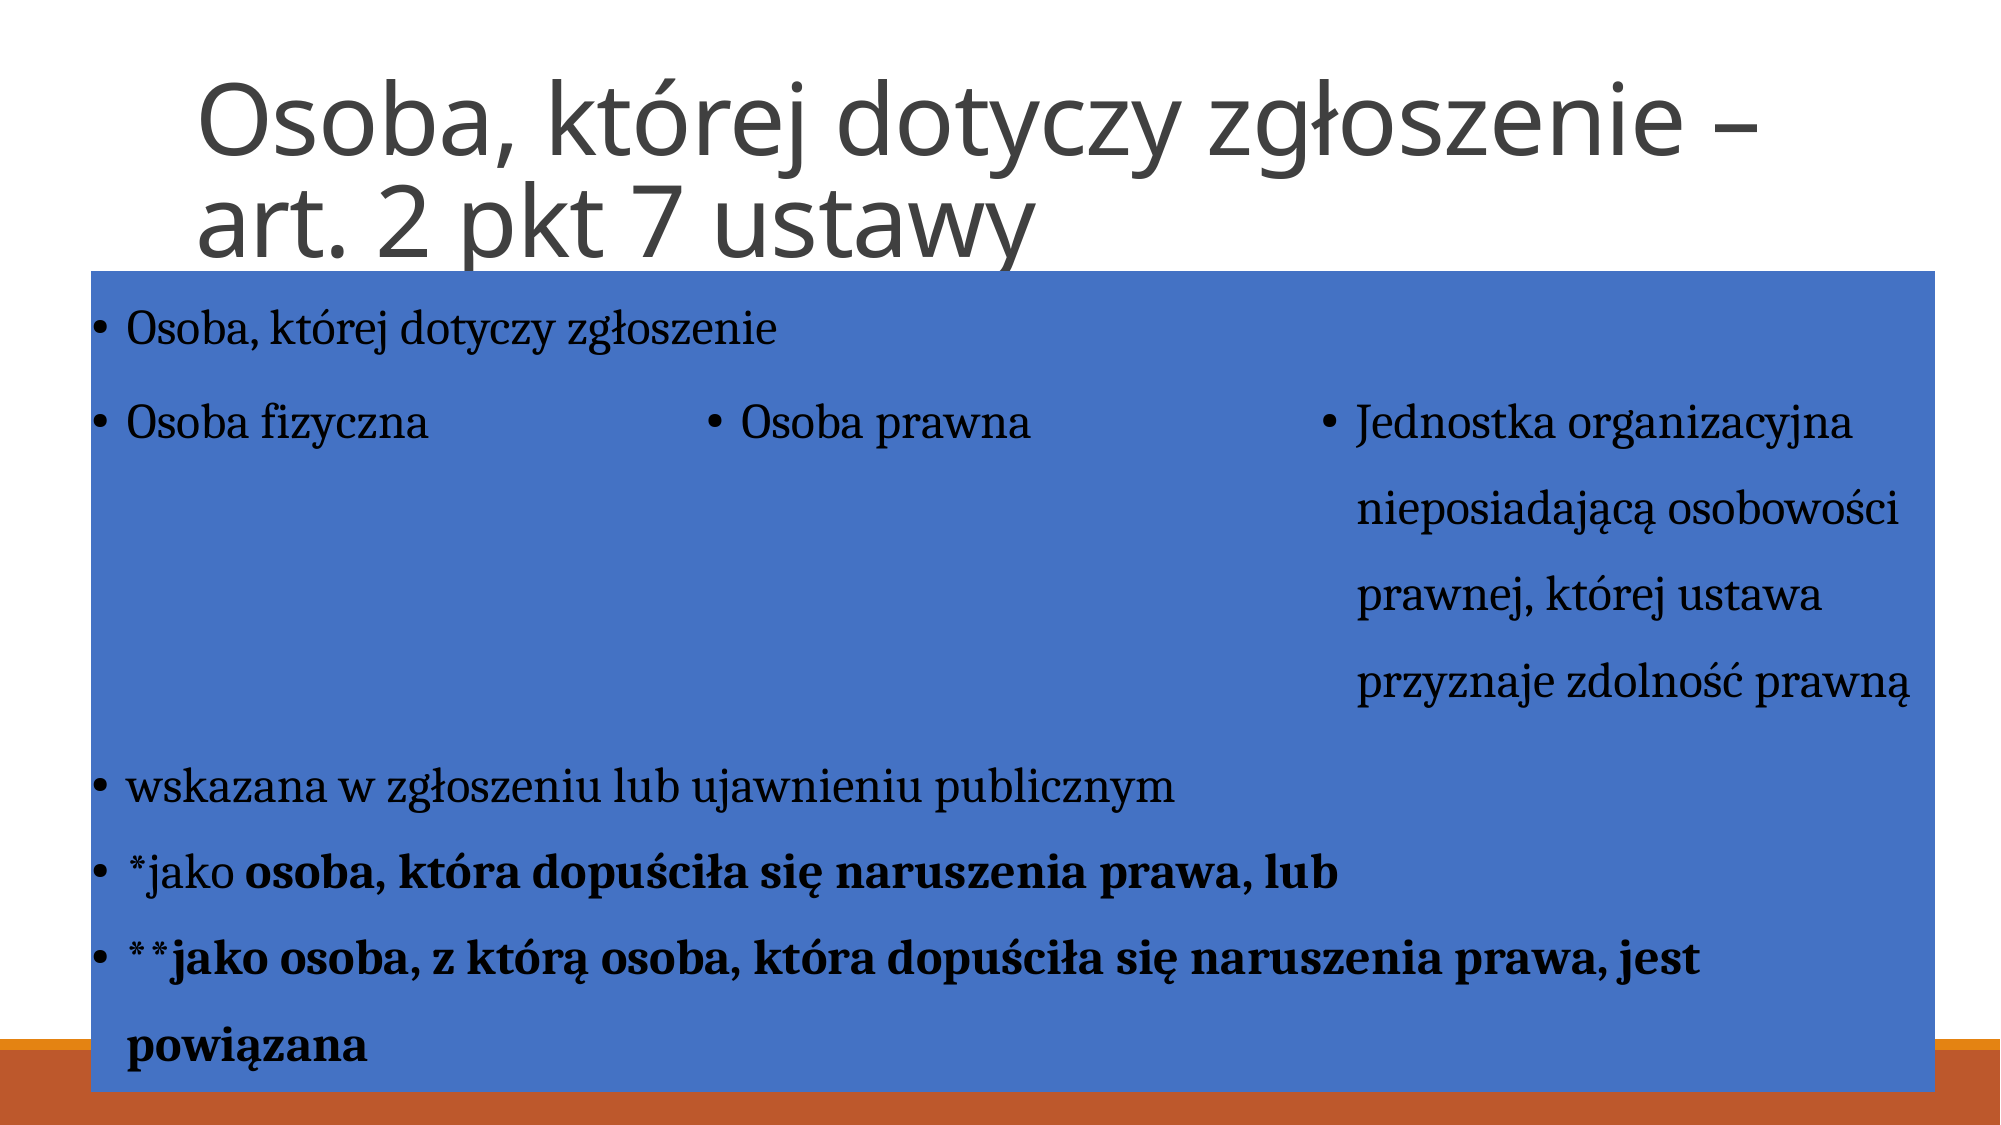

# Osoba, której dotyczy zgłoszenie – art. 2 pkt 7 ustawy
| Osoba, której dotyczy zgłoszenie | | |
| --- | --- | --- |
| Osoba fizyczna | Osoba prawna | Jednostka organizacyjna nieposiadającą osobowości prawnej, której ustawa przyznaje zdolność prawną |
| wskazana w zgłoszeniu lub ujawnieniu publicznym \*jako osoba, która dopuściła się naruszenia prawa, lub \*\*jako osoba, z którą osoba, która dopuściła się naruszenia prawa, jest powiązana | | |